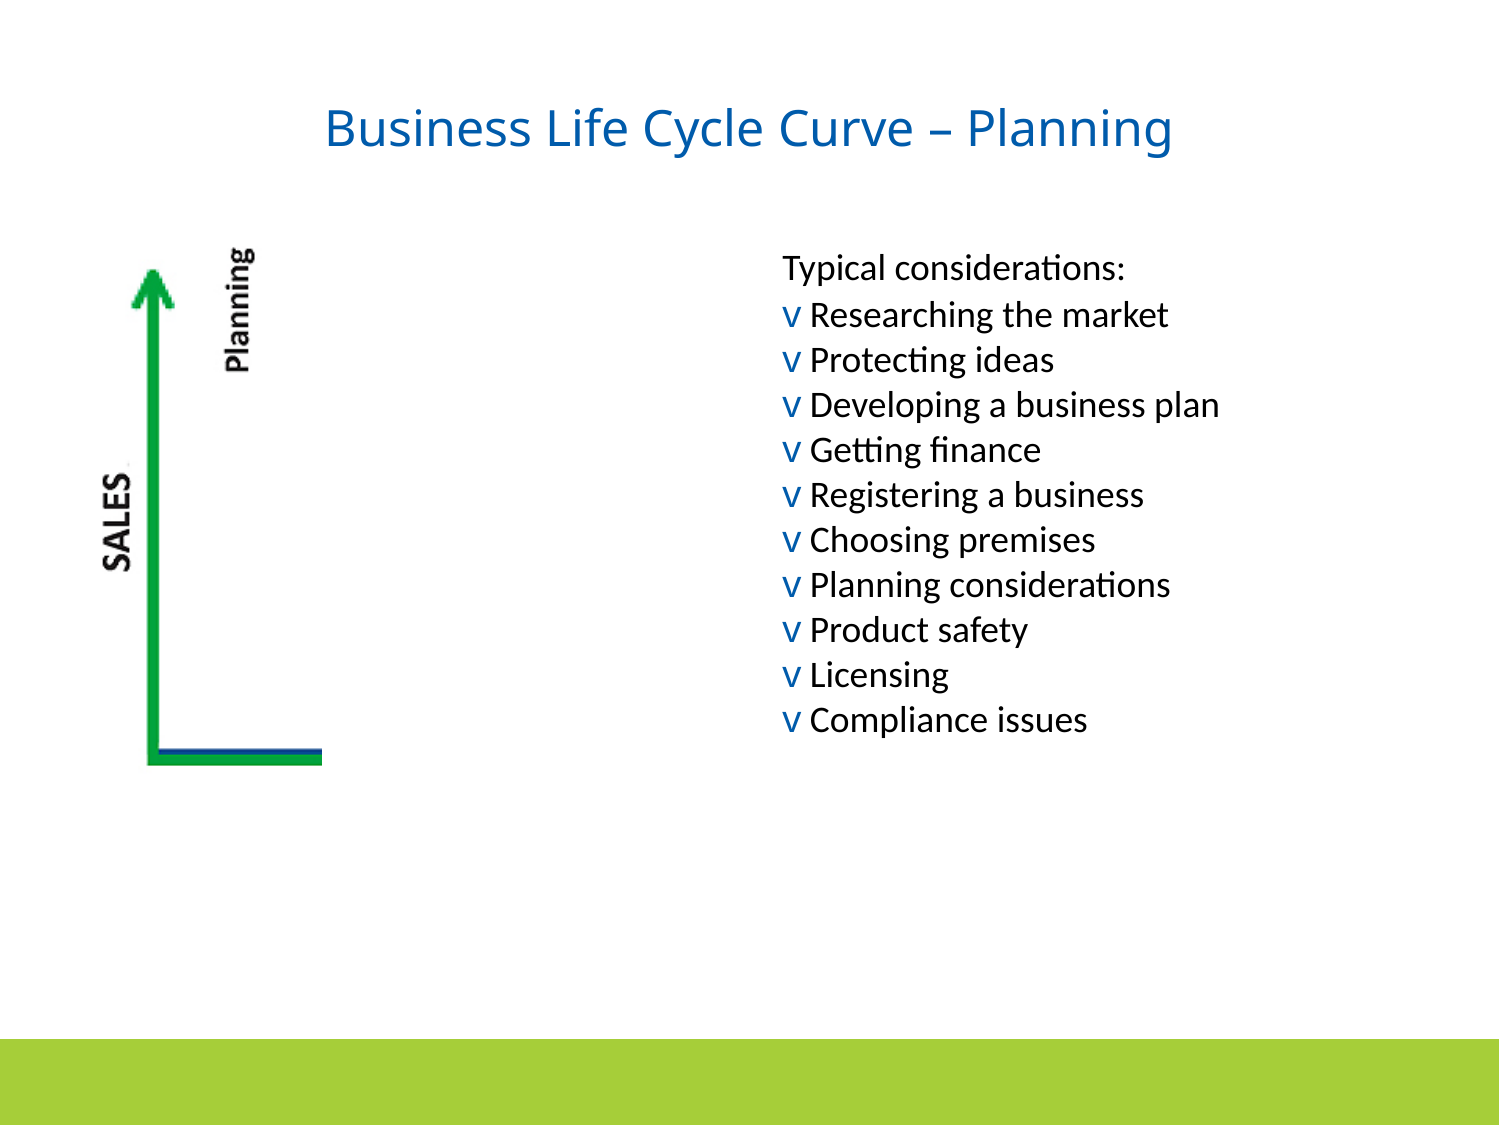

Business Life Cycle Curve – Planning
Typical considerations:
v Researching the market
v Protecting ideas
v Developing a business plan
v Getting finance
v Registering a business
v Choosing premises
v Planning considerations
v Product safety
v Licensing
v Compliance issues